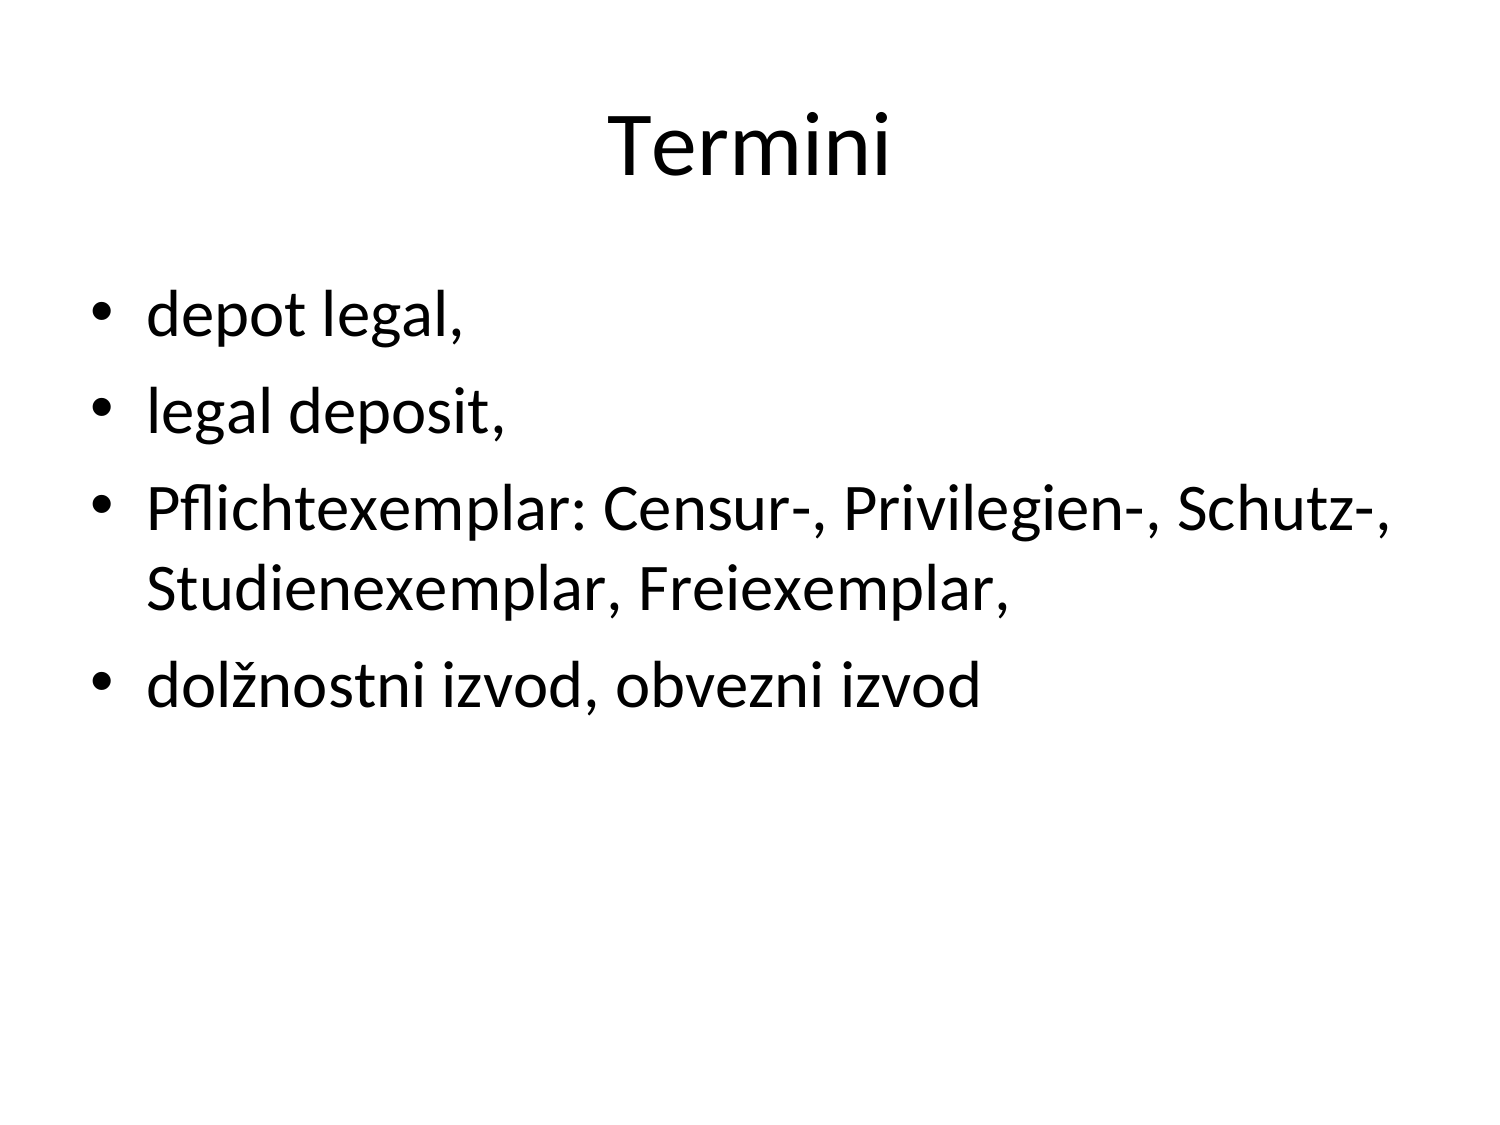

# Termini
depot legal,
legal deposit,
Pflichtexemplar: Censur-, Privilegien-, Schutz-, Studienexemplar, Freiexemplar,
dolžnostni izvod, obvezni izvod